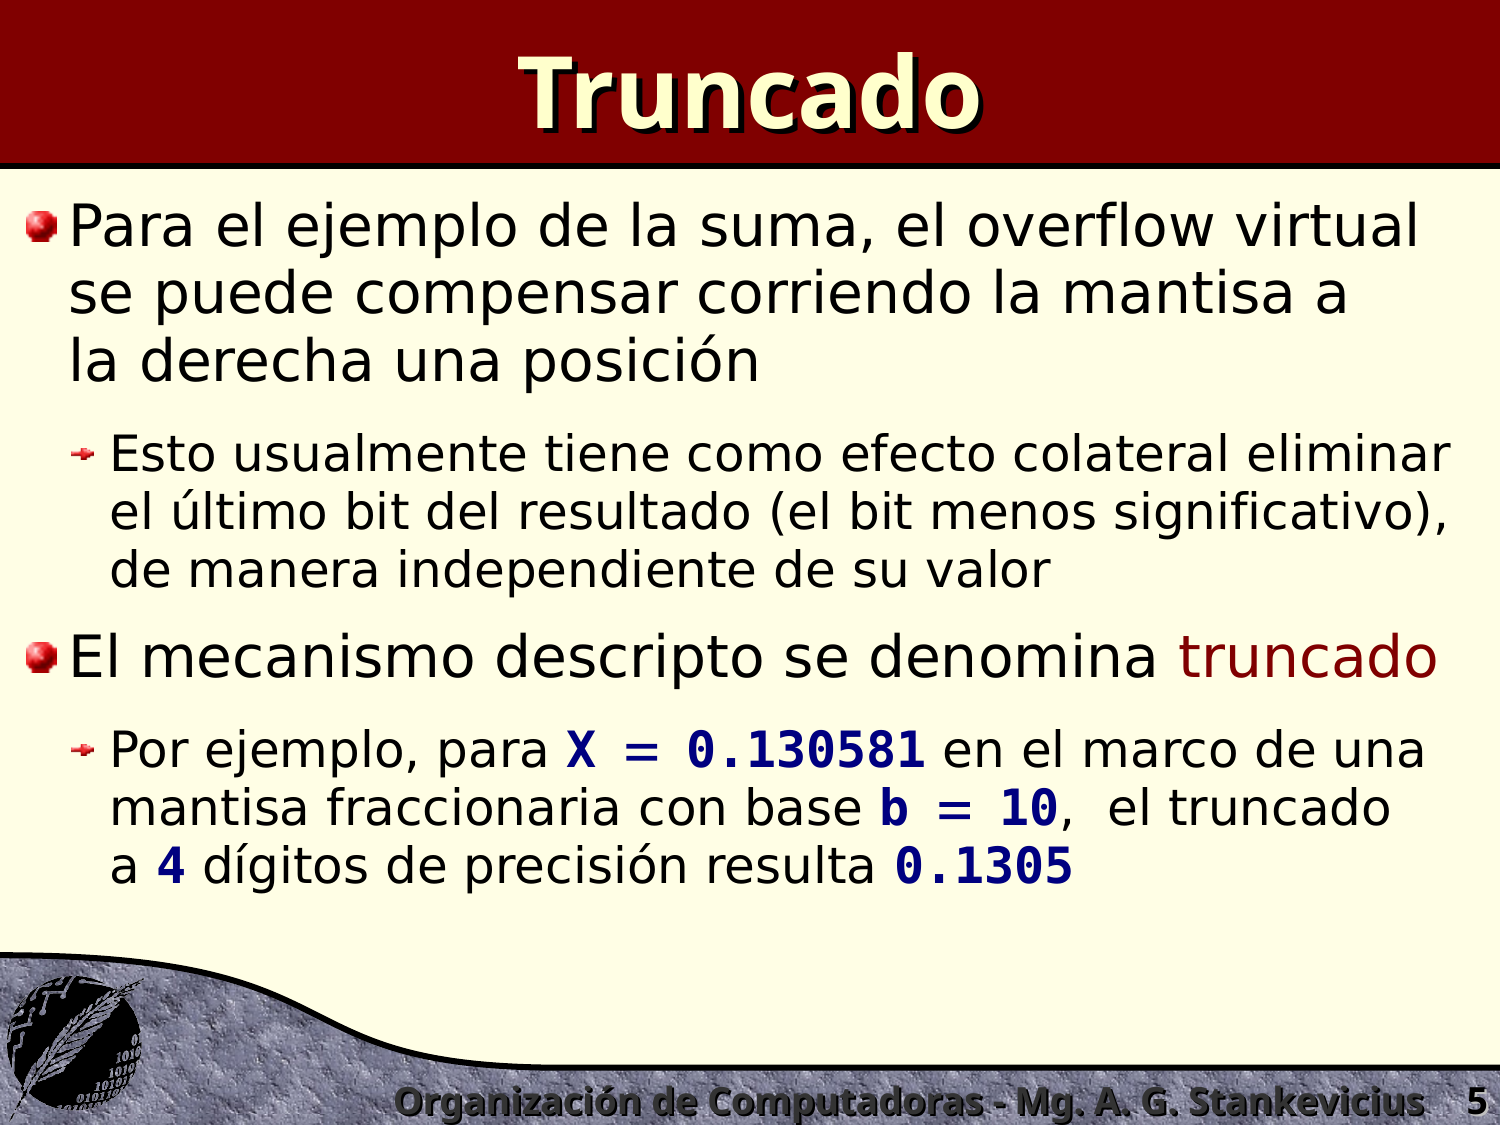

# Truncado
Para el ejemplo de la suma, el overflow virtual
se puede compensar corriendo la mantisa a
la derecha una posición
Esto usualmente tiene como efecto colateral eliminar el último bit del resultado (el bit menos significativo), de manera independiente de su valor
El mecanismo descripto se denomina truncado
Por ejemplo, para X = 0.130581 en el marco de una mantisa fraccionaria con base b = 10, el truncado
a 4 dígitos de precisión resulta 0.1305
5